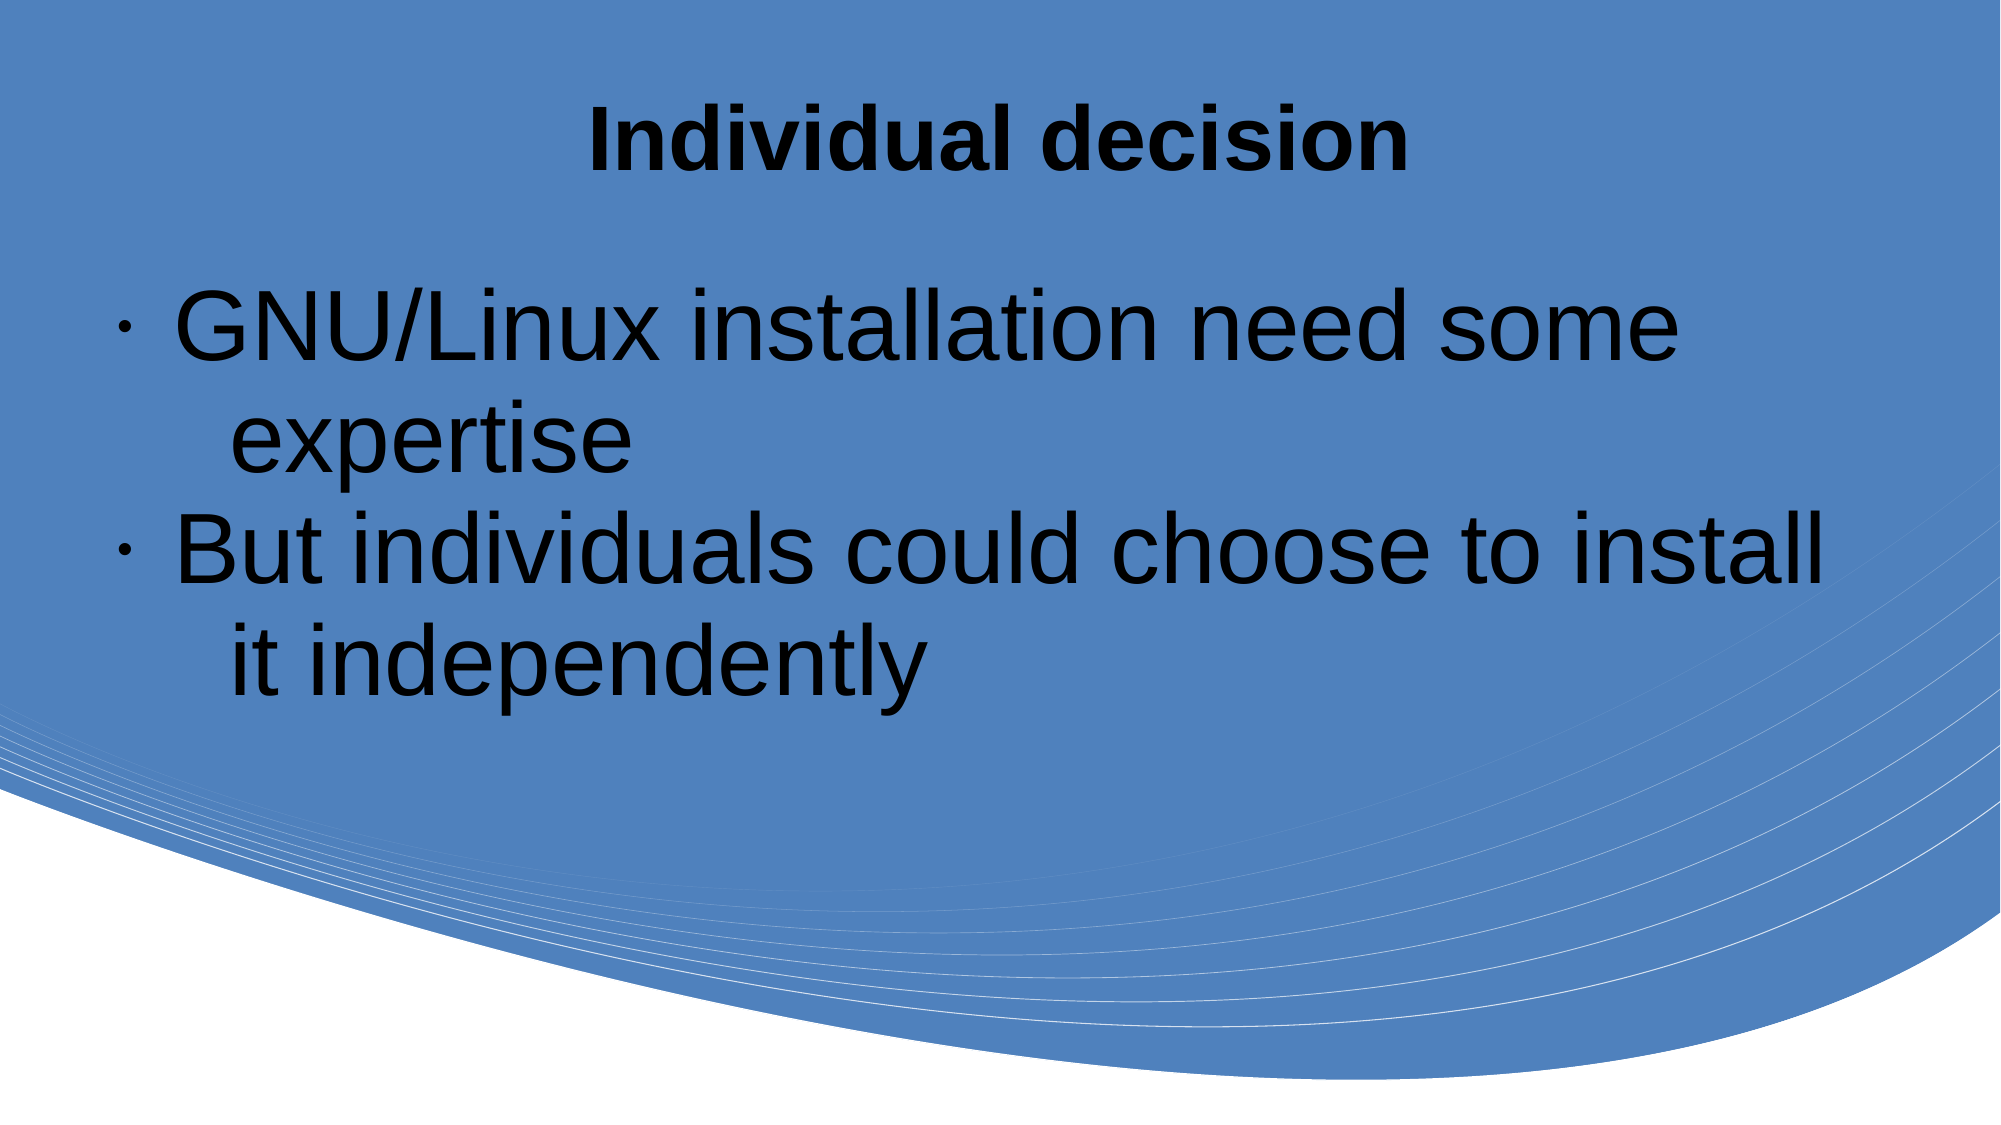

# Individual decision
GNU/Linux installation need some expertise
But individuals could choose to install it independently